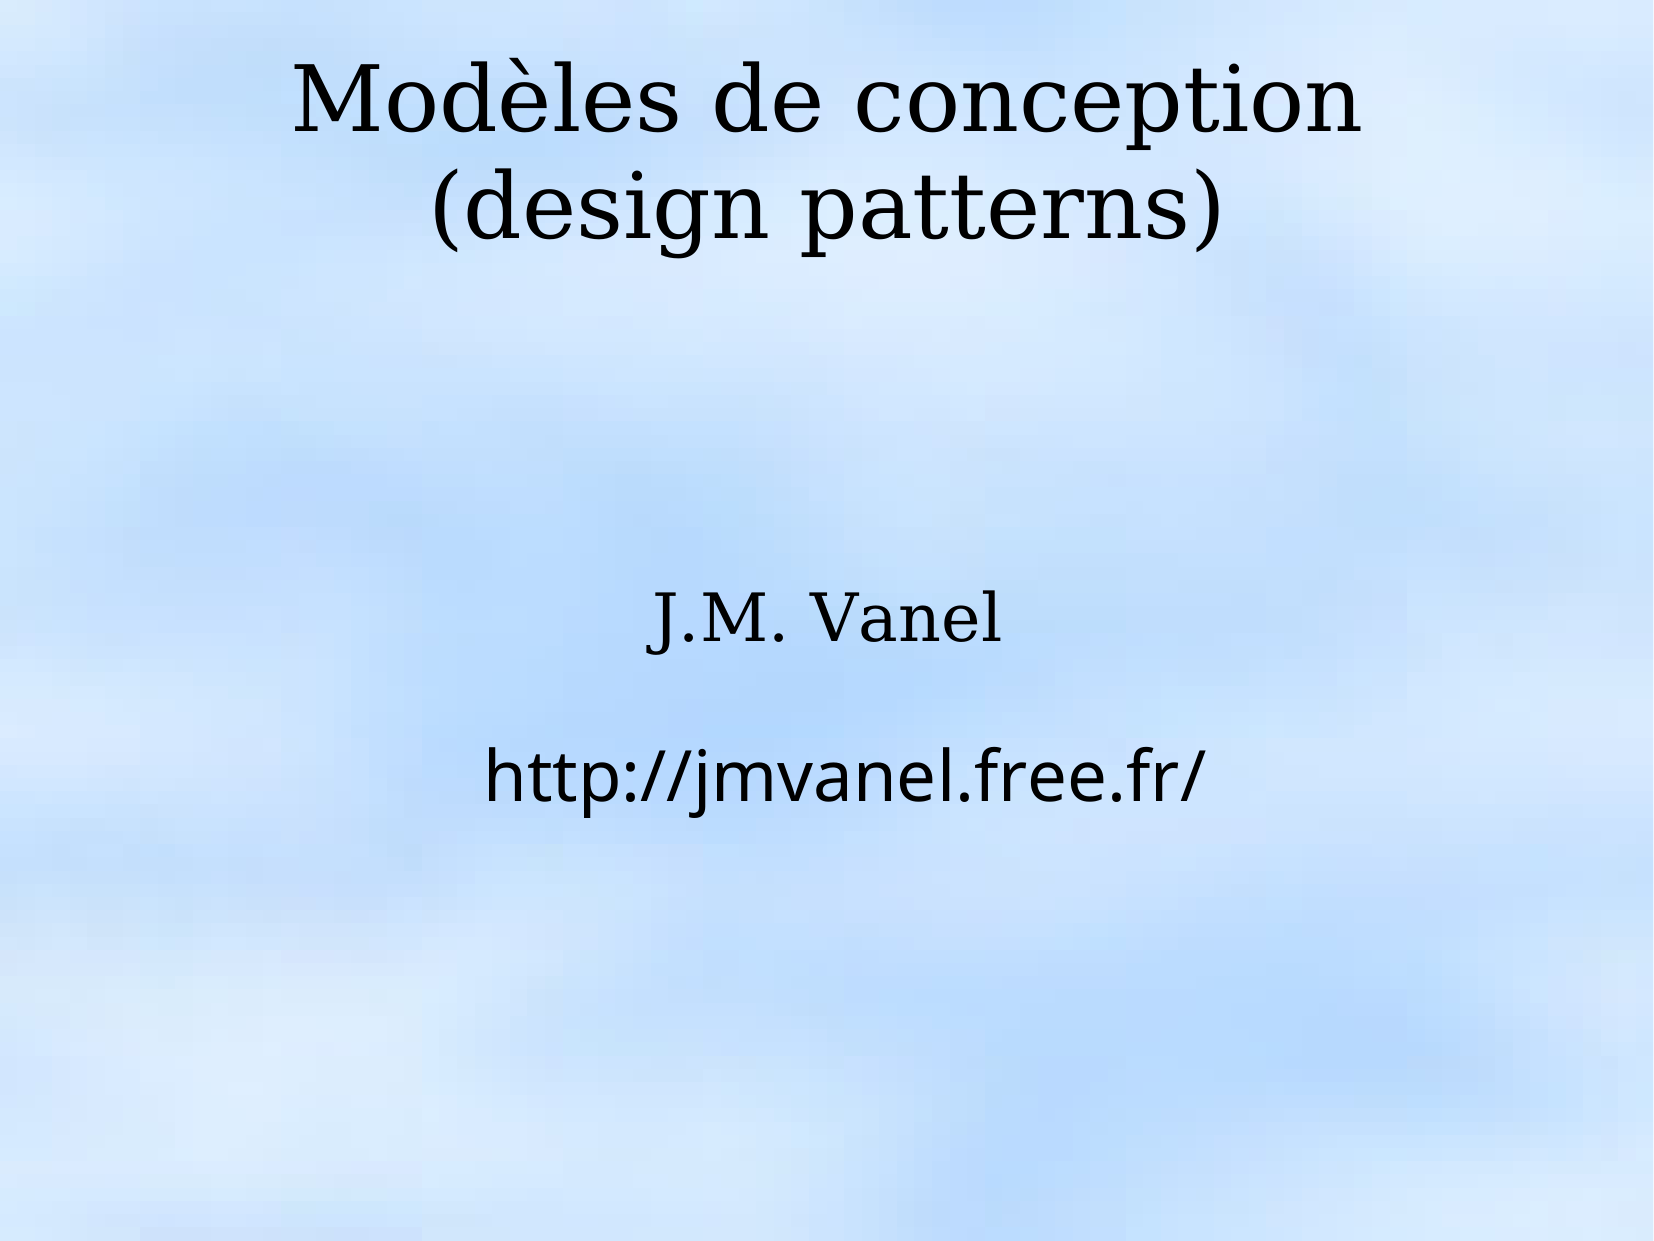

Modèles de conception
(design patterns)
# J.M. Vanel
http://jmvanel.free.fr/